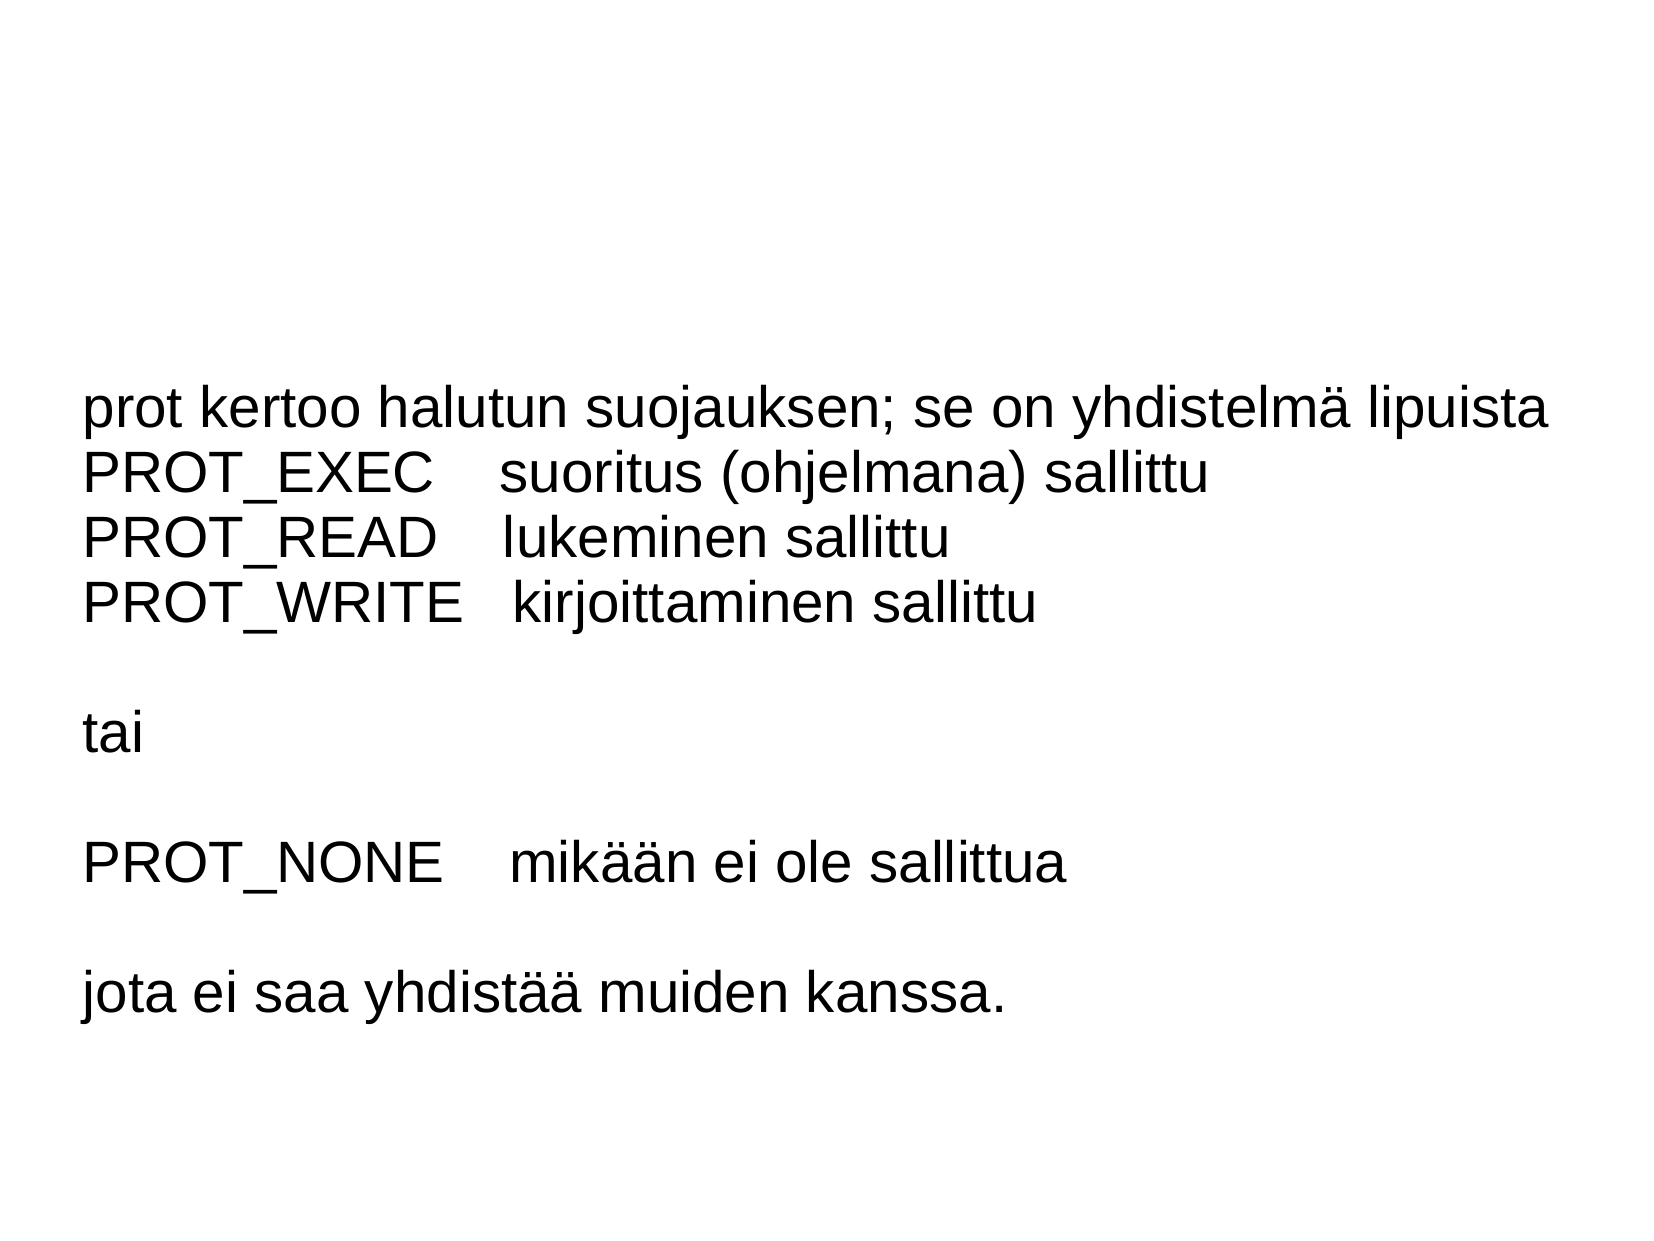

prot kertoo halutun suojauksen; se on yhdistelmä lipuista
PROT_EXEC suoritus (ohjelmana) sallittu
PROT_READ lukeminen sallittu
PROT_WRITE kirjoittaminen sallittu
tai
PROT_NONE mikään ei ole sallittua
jota ei saa yhdistää muiden kanssa.